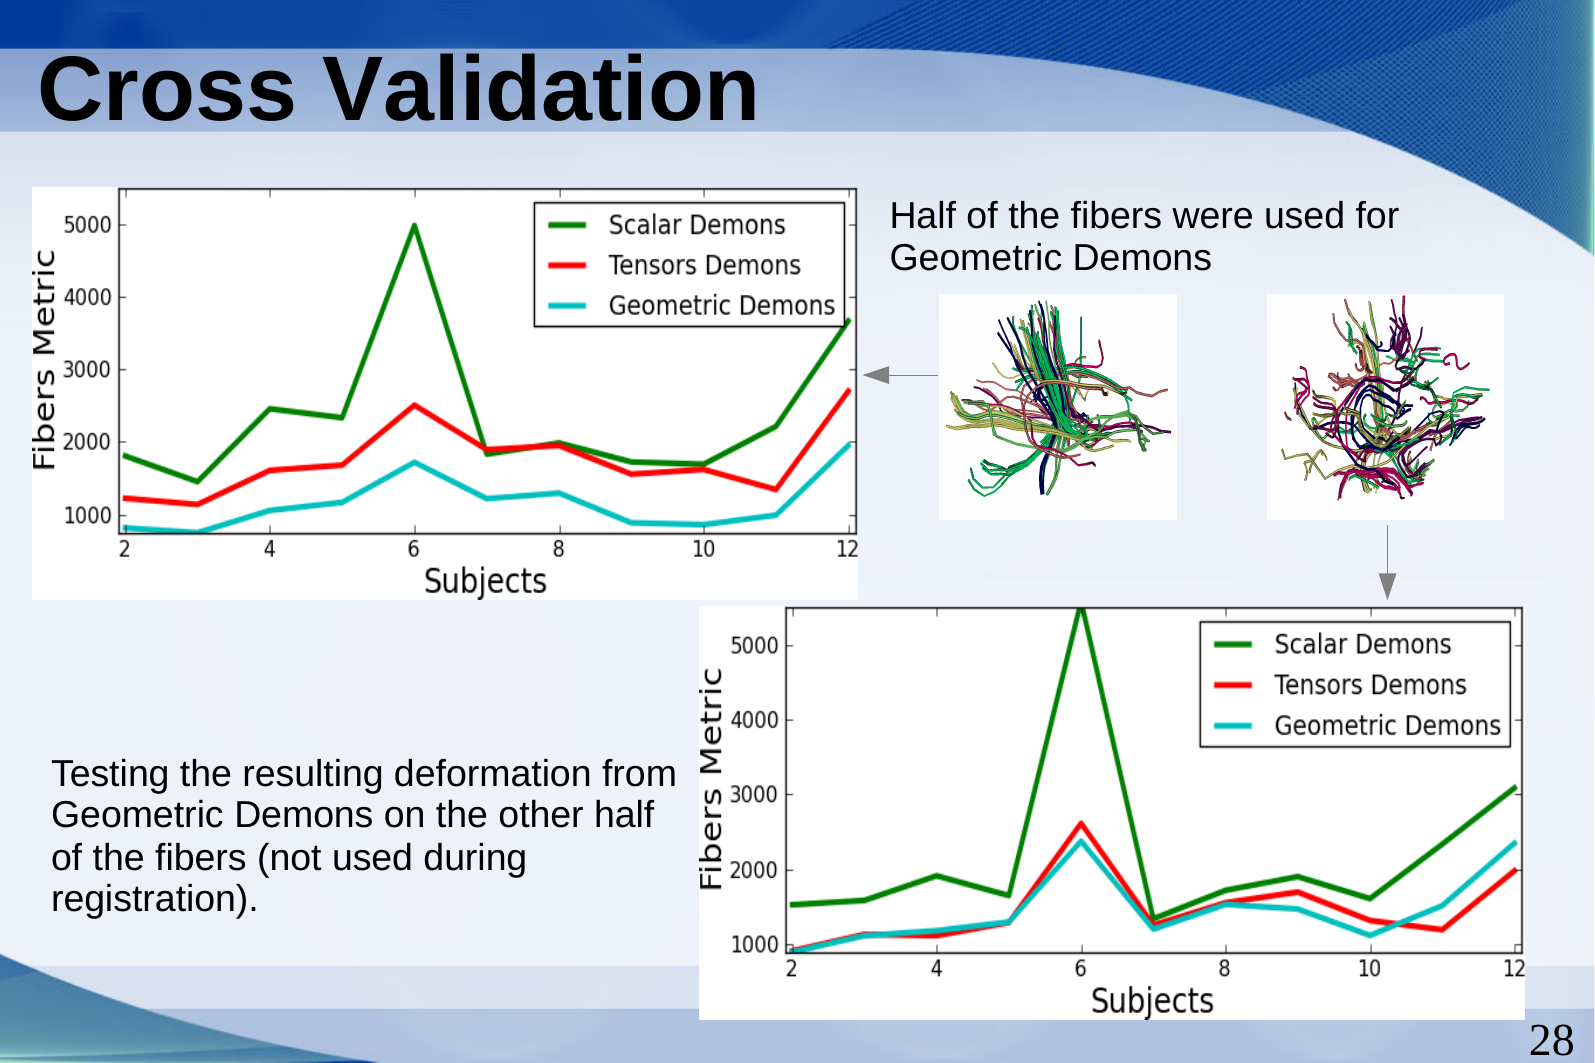

# Cross Validation
Half of the fibers were used for
Geometric Demons
Testing the resulting deformation from
Geometric Demons on the other half
of the fibers (not used during
registration).
28